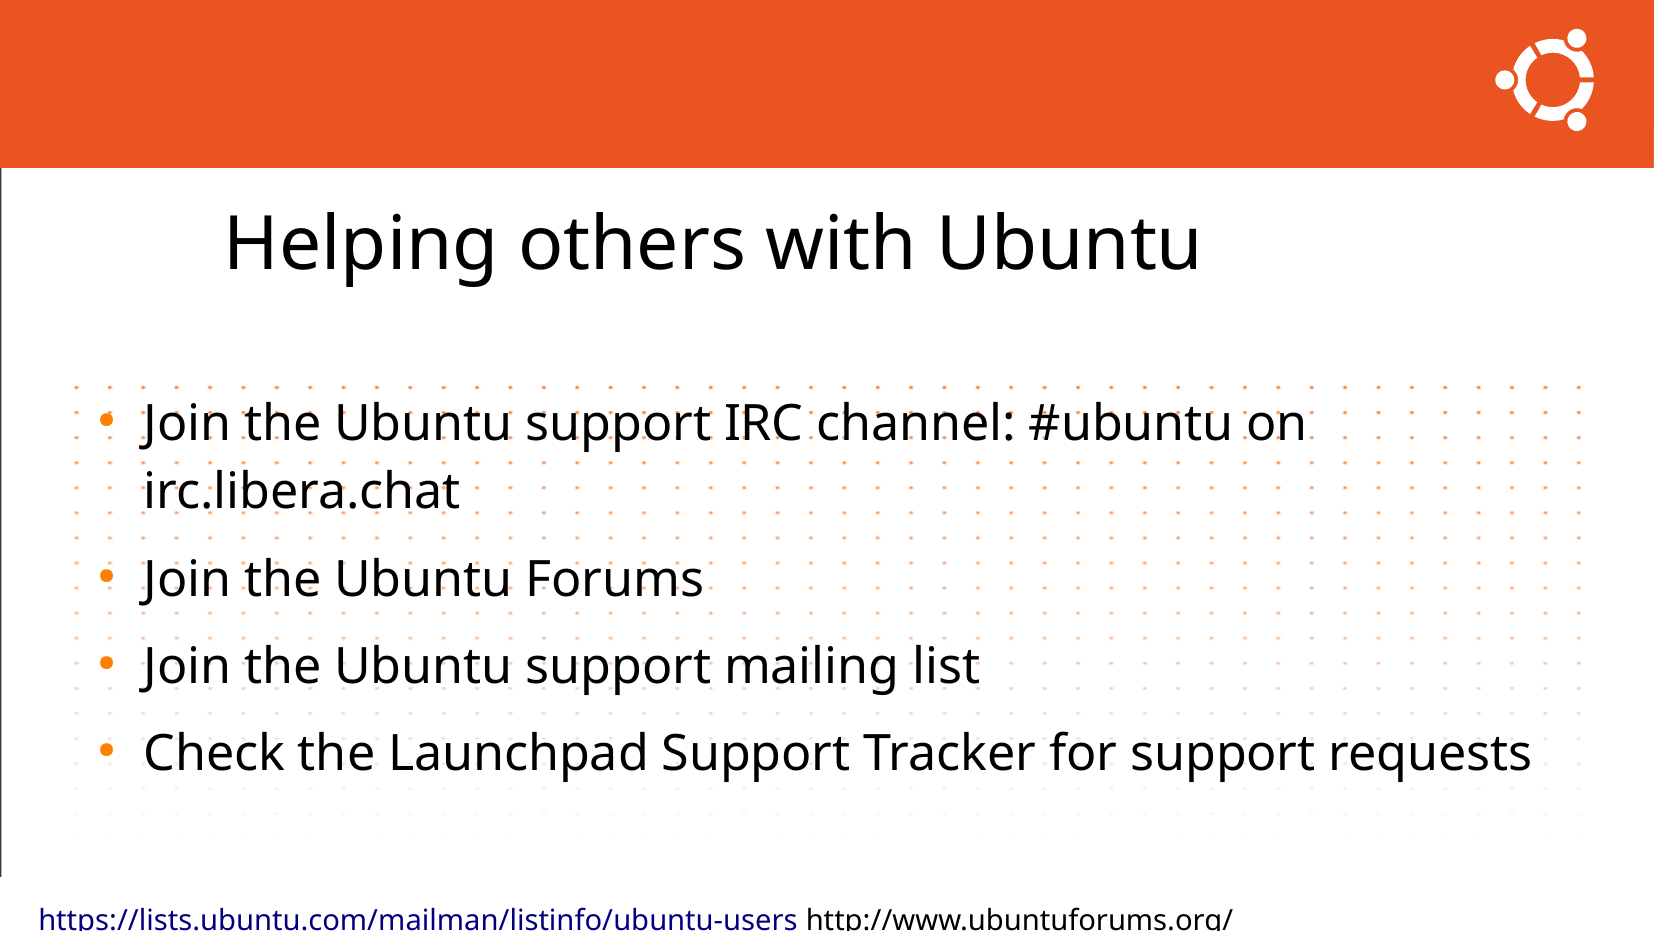

Helping others with Ubuntu
# Join the Ubuntu support IRC channel: #ubuntu on irc.libera.chat
Join the Ubuntu Forums
Join the Ubuntu support mailing list
Check the Launchpad Support Tracker for support requests
https://lists.ubuntu.com/mailman/listinfo/ubuntu-users http://www.ubuntuforums.org/